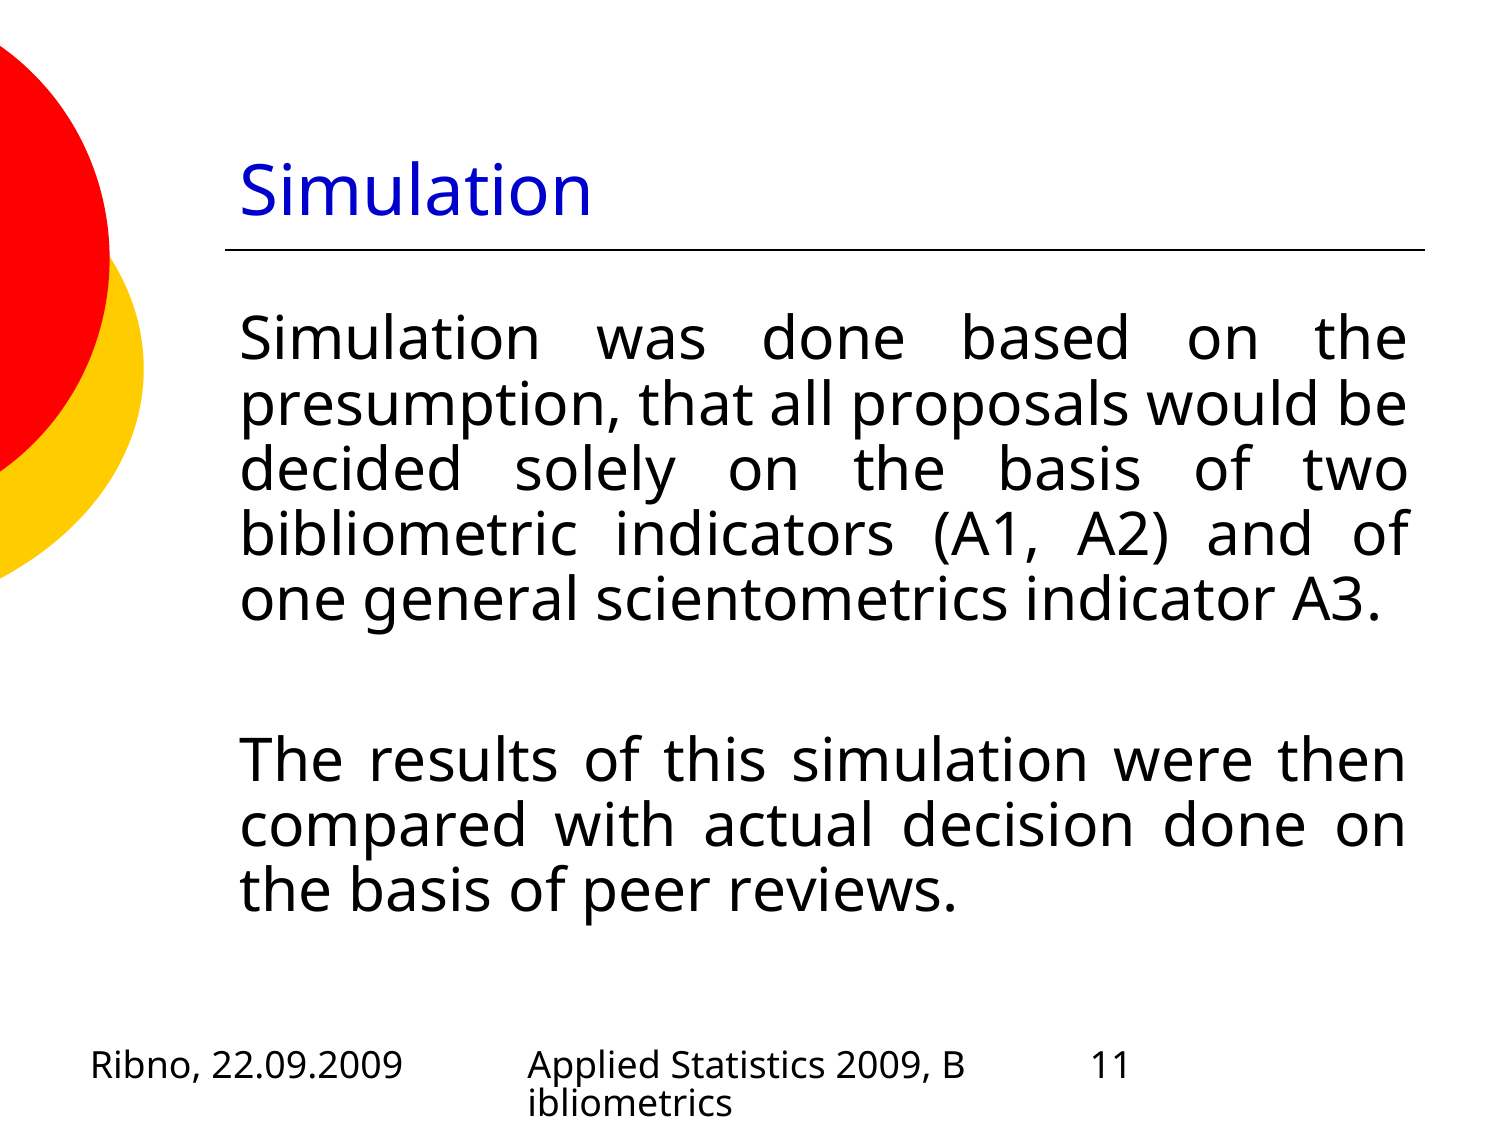

# Simulation
Simulation was done based on the presumption, that all proposals would be decided solely on the basis of two bibliometric indicators (A1, A2) and of one general scientometrics indicator A3.
The results of this simulation were then compared with actual decision done on the basis of peer reviews.
Ribno, 22.09.2009
Applied Statistics 2009, Bibliometrics
11